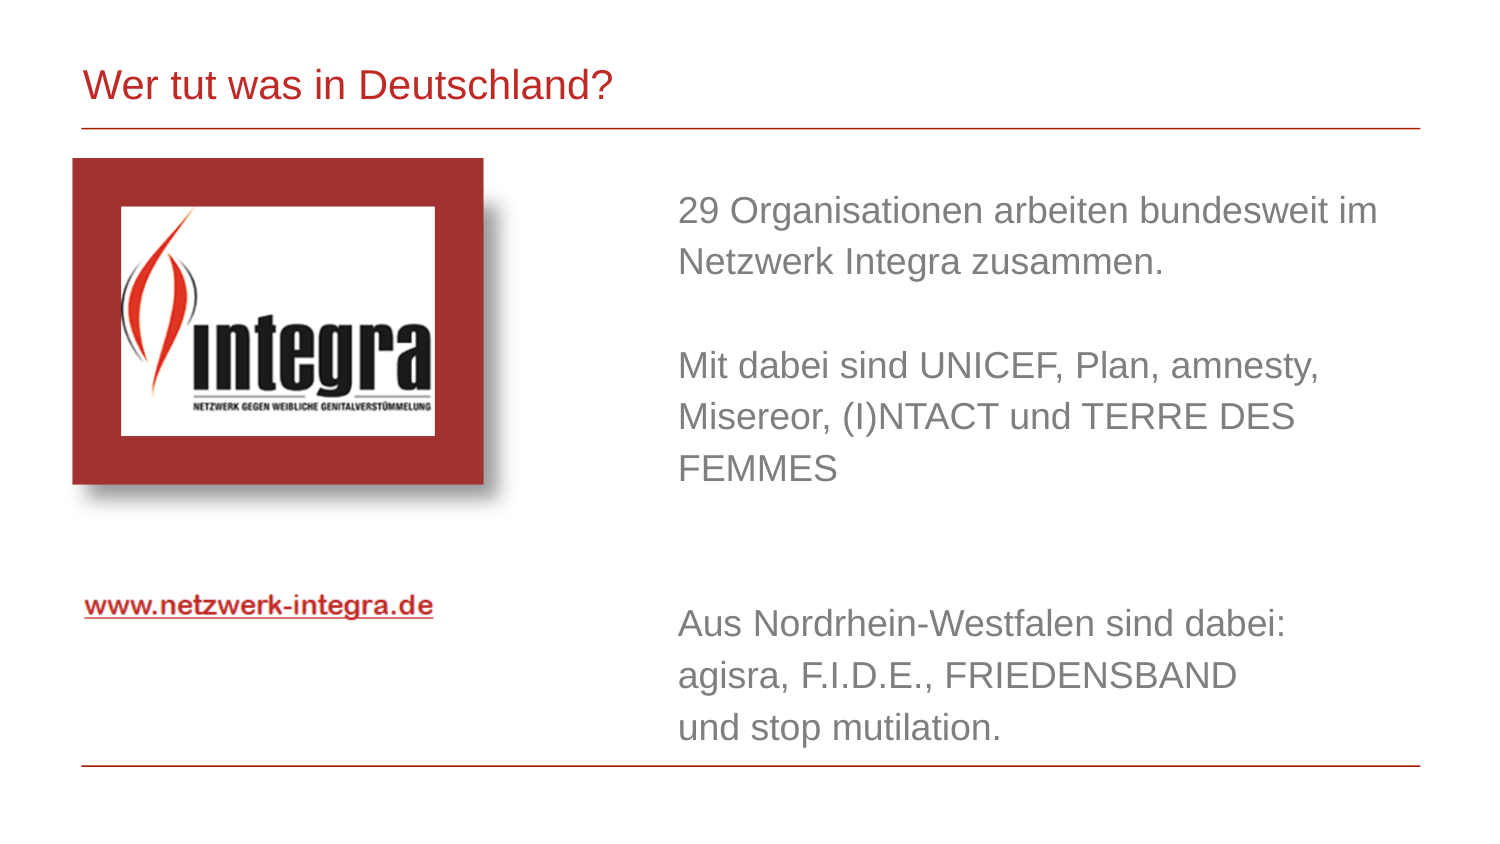

Wer tut was in Deutschland?
29 Organisationen arbeiten bundesweit im Netzwerk Integra zusammen.
Mit dabei sind UNICEF, Plan, amnesty, Misereor, (I)NTACT und TERRE DES FEMMES
Aus Nordrhein-Westfalen sind dabei:
agisra, F.I.D.E., FRIEDENSBAND
und stop mutilation.